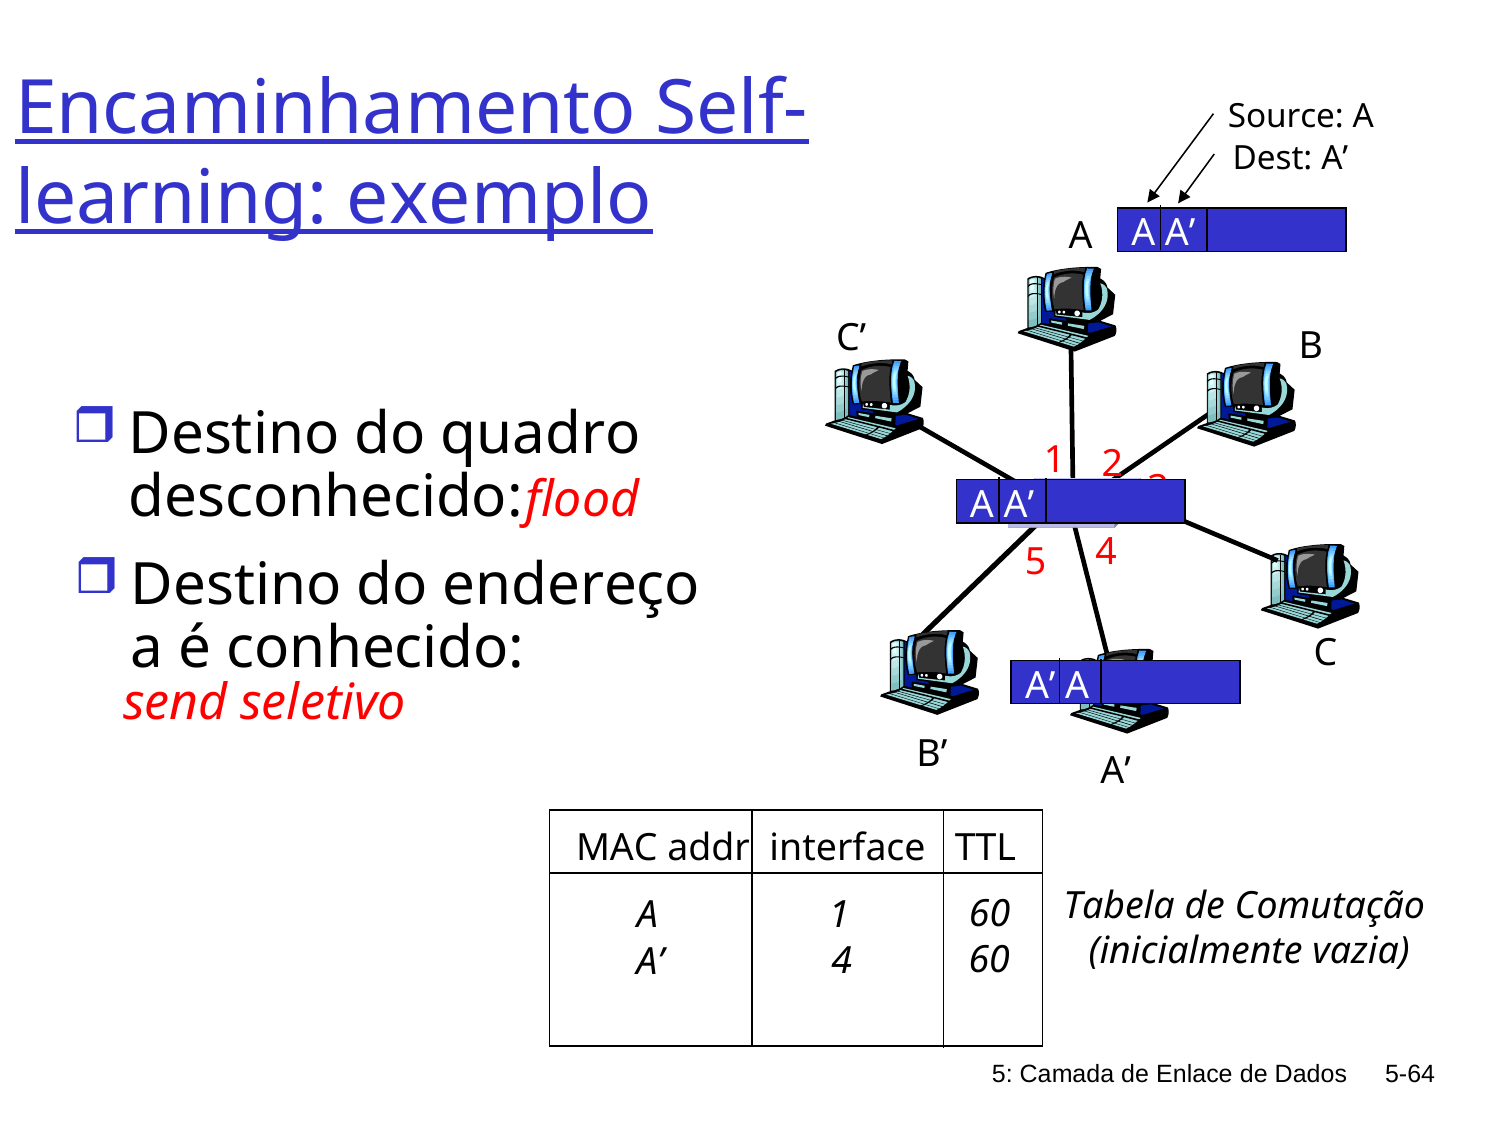

# Encaminhamento Self-learning: exemplo
Source: A
Dest: A’
A A’
A
C’
B
Destino do quadro desconhecido:
1
2
3
flood
6
A A’
A A’
A A’
A A’
A A’
4
5
Destino do endereço a é conhecido:
C
A’ A
send seletivo
B’
A’
MAC addr interface TTL
Tabela de Comutação
(inicialmente vazia)
60
1
A
60
4
A’
5: Camada de Enlace de Dados